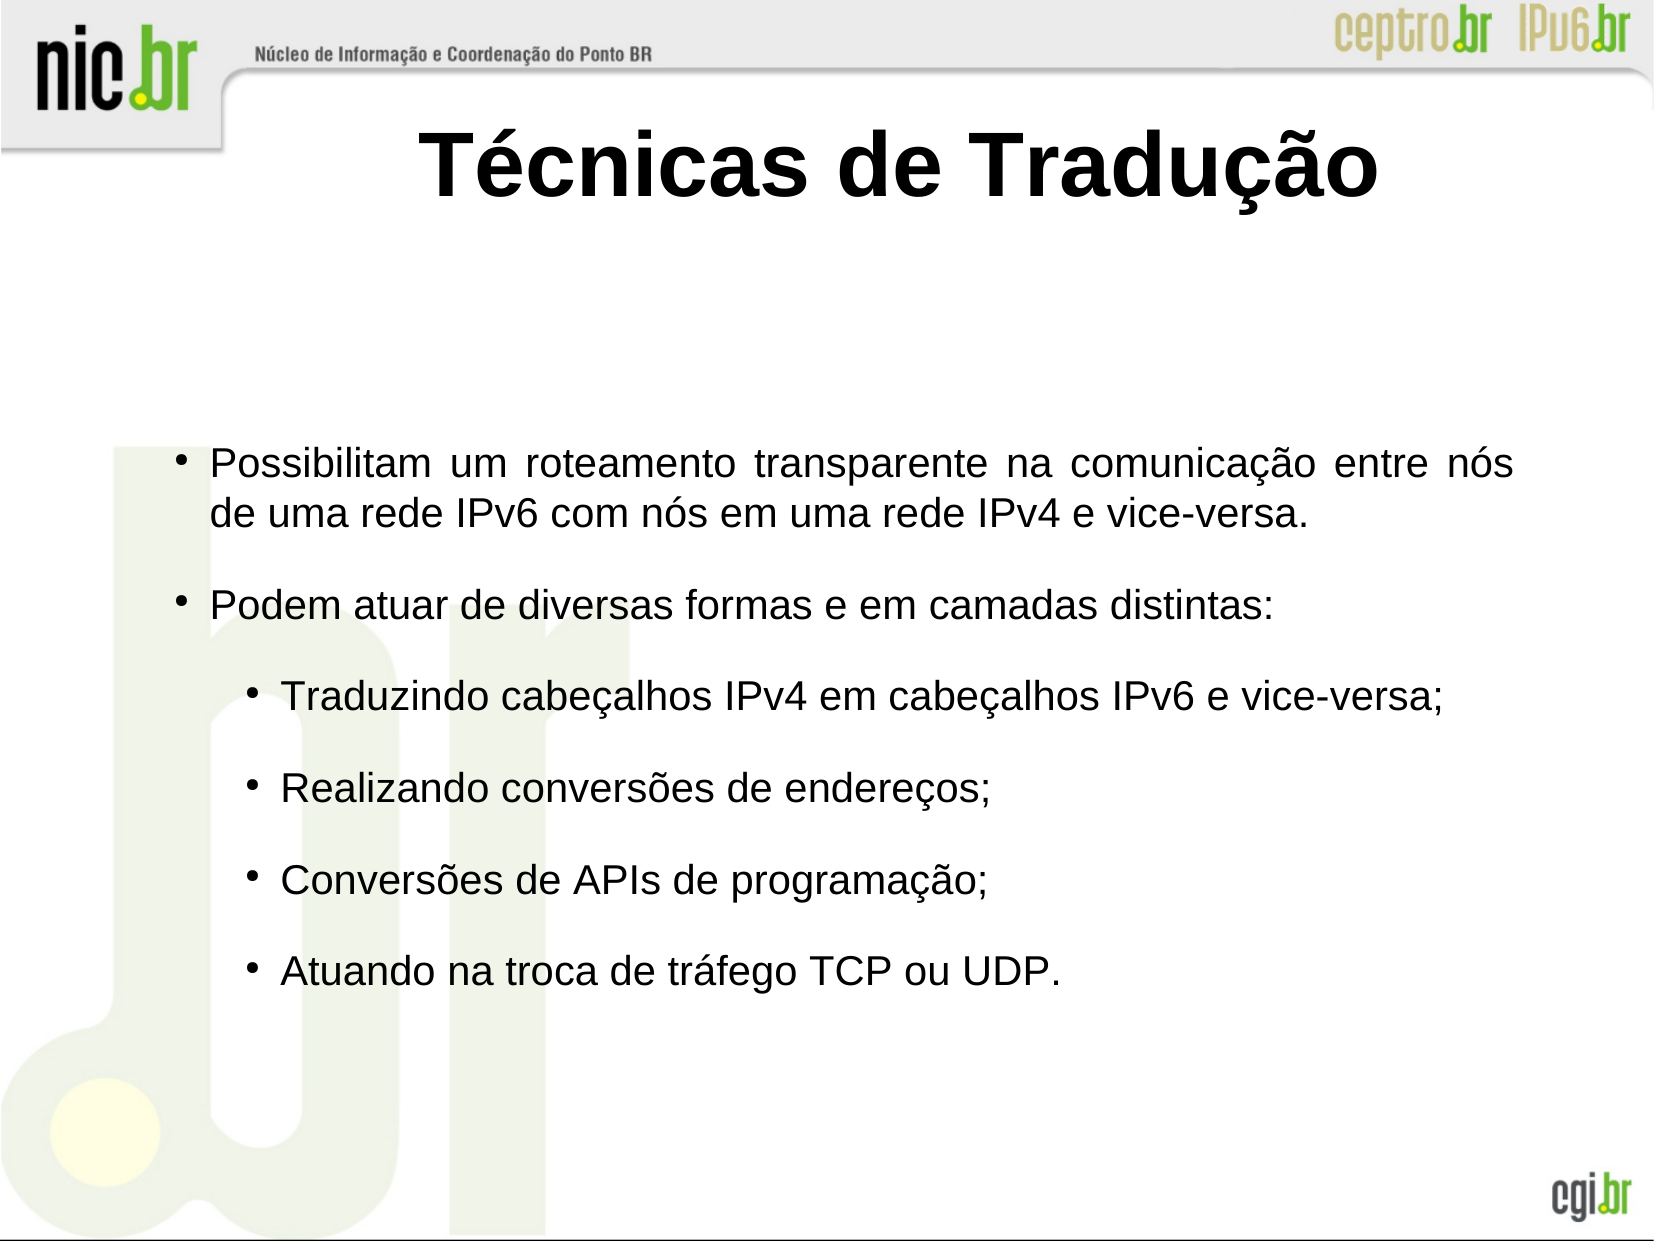

Técnicas de Tradução
Possibilitam um roteamento transparente na comunicação entre nós de uma rede IPv6 com nós em uma rede IPv4 e vice-versa.
Podem atuar de diversas formas e em camadas distintas:
Traduzindo cabeçalhos IPv4 em cabeçalhos IPv6 e vice-versa;
Realizando conversões de endereços;
Conversões de APIs de programação;
Atuando na troca de tráfego TCP ou UDP.